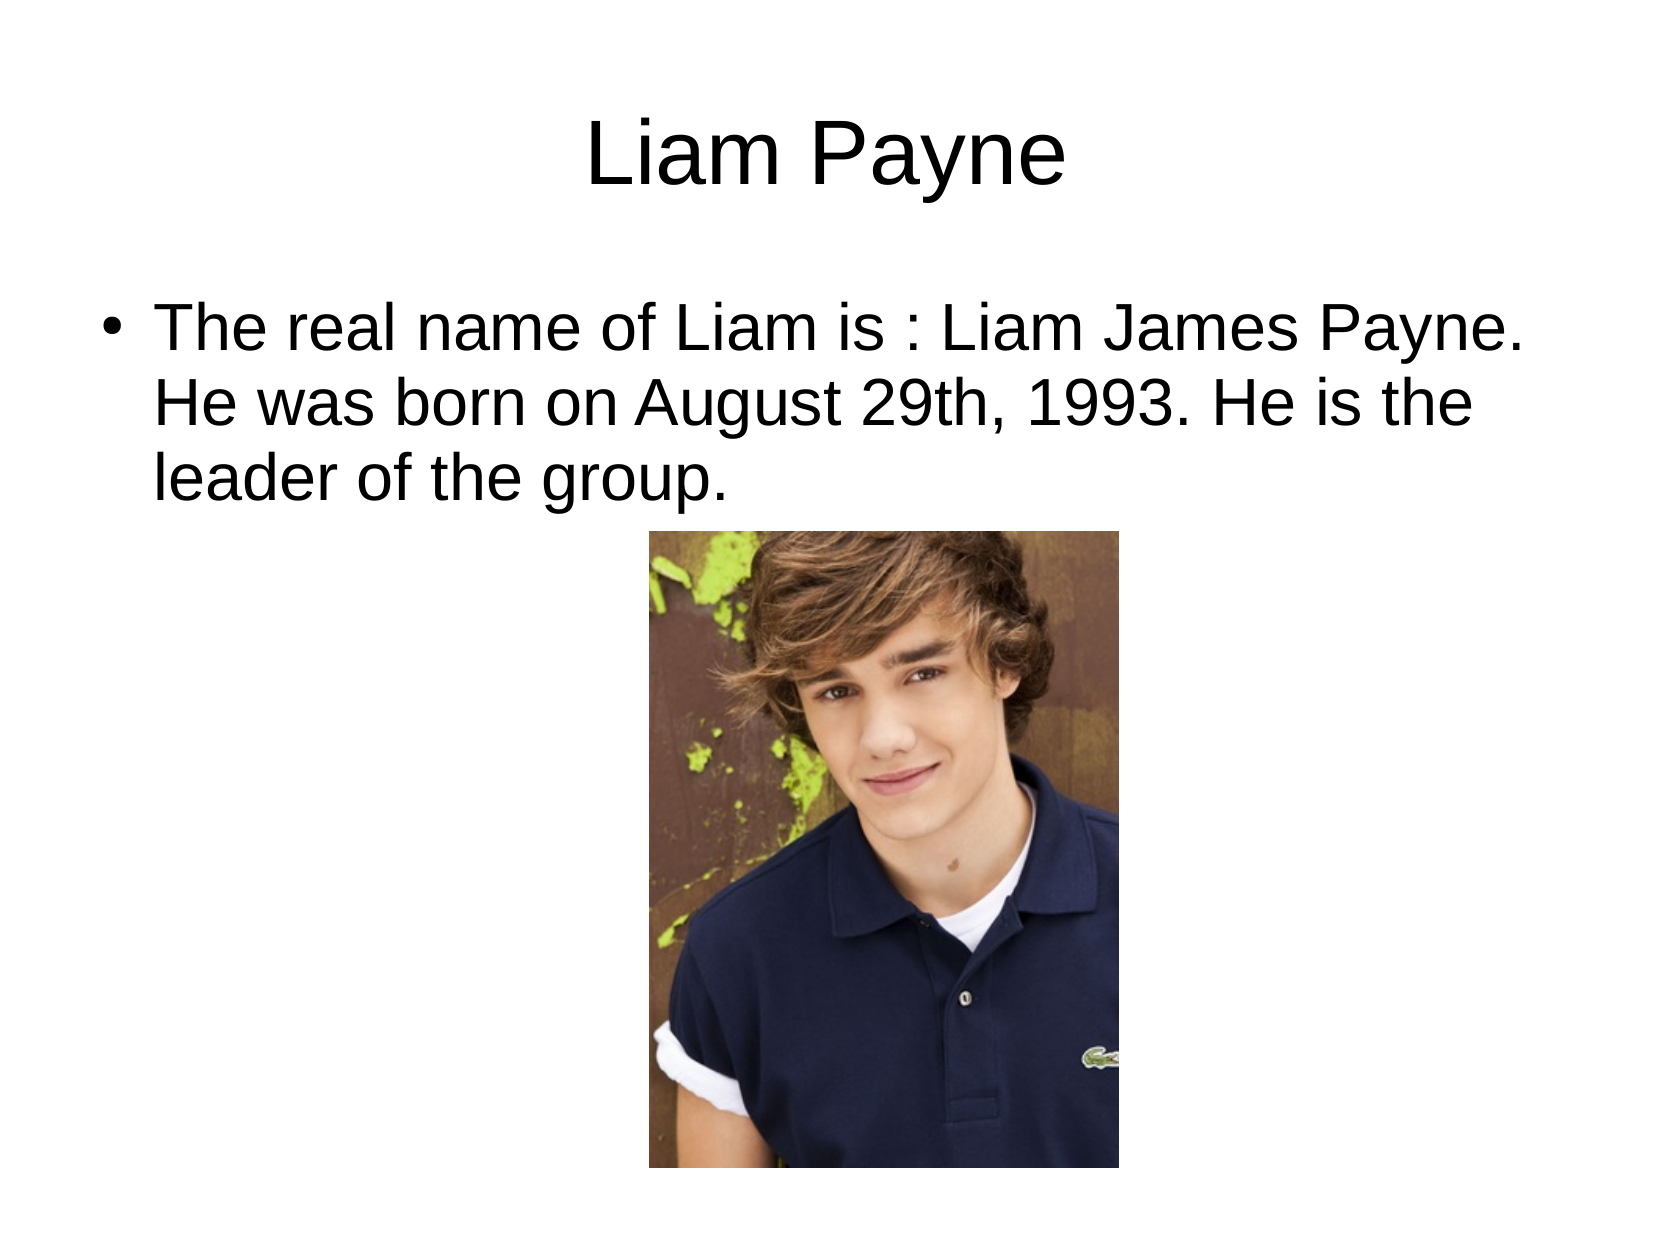

# Liam Payne
The real name of Liam is : Liam James Payne. He was born on August 29th, 1993. He is the leader of the group.